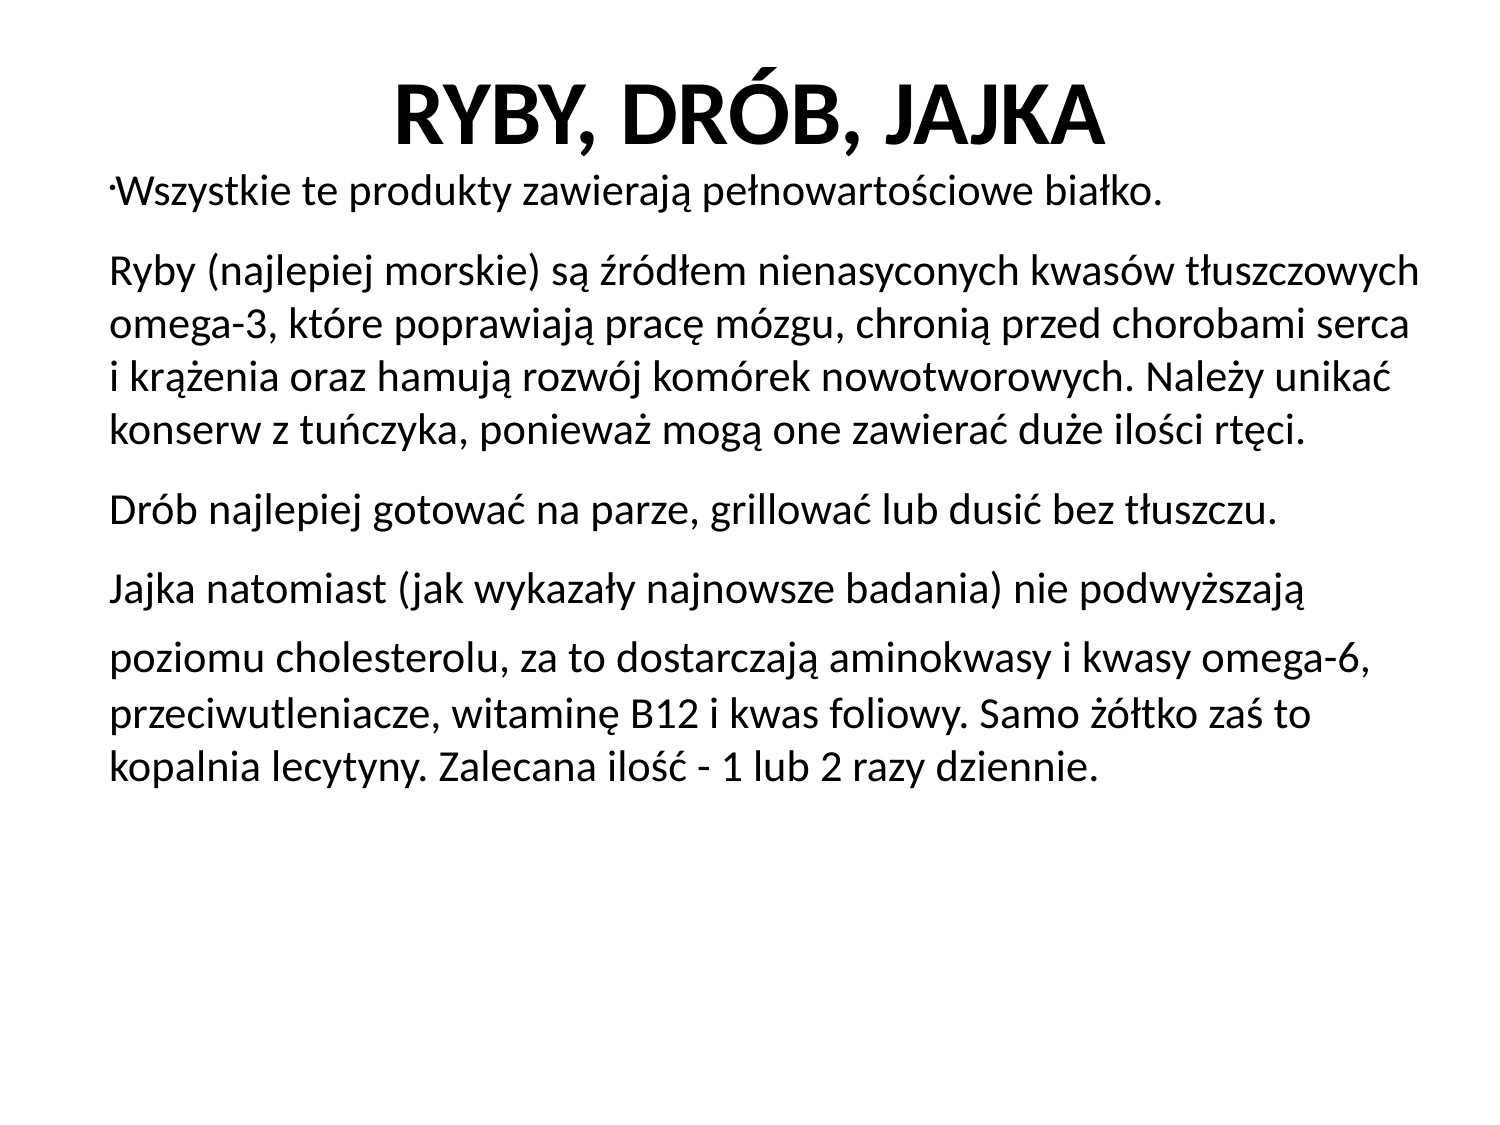

# RYBY, DRÓB, JAJKA
Wszystkie te produkty zawierają pełnowartościowe białko.
Ryby (najlepiej morskie) są źródłem nienasyconych kwasów tłuszczowych omega-3, które poprawiają pracę mózgu, chronią przed chorobami serca i krążenia oraz hamują rozwój komórek nowotworowych. Należy unikać konserw z tuńczyka, ponieważ mogą one zawierać duże ilości rtęci.
Drób najlepiej gotować na parze, grillować lub dusić bez tłuszczu.
Jajka natomiast (jak wykazały najnowsze badania) nie podwyższają poziomu cholesterolu, za to dostarczają aminokwasy i kwasy omega-6, przeciwutleniacze, witaminę B12 i kwas foliowy. Samo żółtko zaś to kopalnia lecytyny. Zalecana ilość - 1 lub 2 razy dziennie.